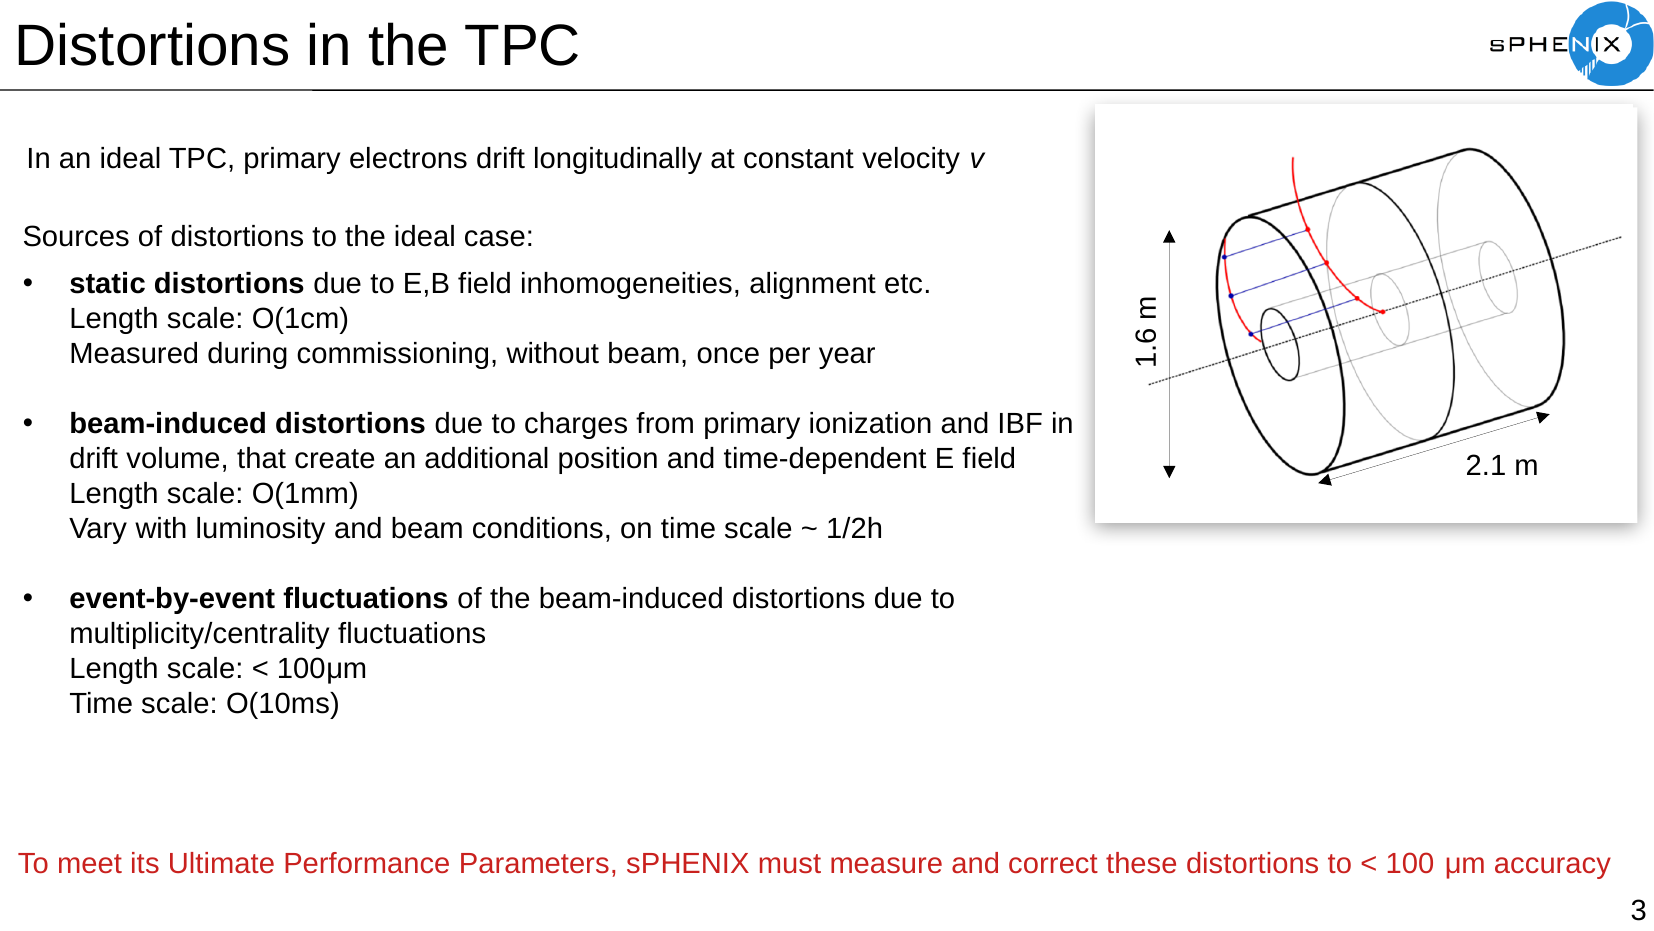

Distortions in the TPC
1.6 m
2.1 m
In an ideal TPC, primary electrons drift longitudinally at constant velocity v
Sources of distortions to the ideal case:
static distortions due to E,B field inhomogeneities, alignment etc.
Length scale: O(1cm)
Measured during commissioning, without beam, once per year
beam-induced distortions due to charges from primary ionization and IBF in drift volume, that create an additional position and time-dependent E field
Length scale: O(1mm)
Vary with luminosity and beam conditions, on time scale ~ 1/2h
event-by-event fluctuations of the beam-induced distortions due to multiplicity/centrality fluctuations
Length scale: < 100μm
Time scale: O(10ms)
To meet its Ultimate Performance Parameters, sPHENIX must measure and correct these distortions to < 100 μm accuracy